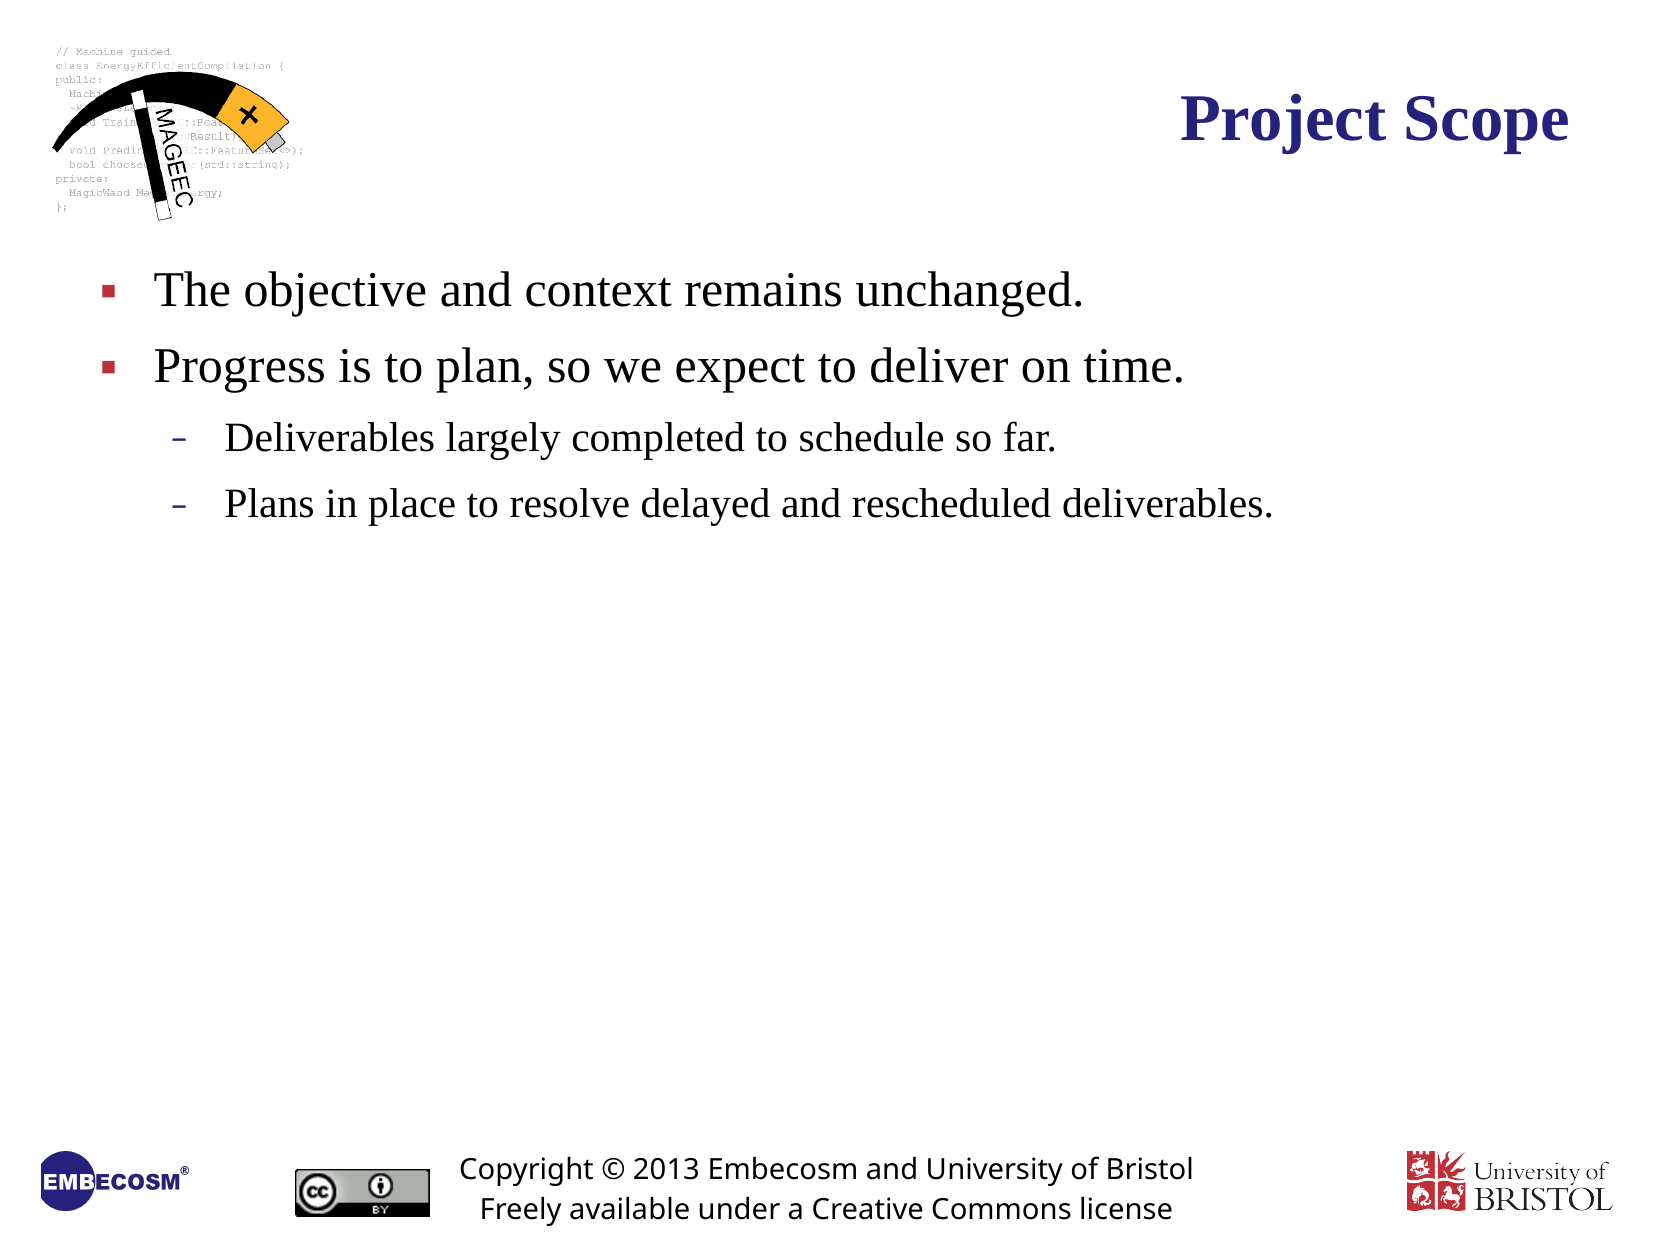

# Project Scope
The objective and context remains unchanged.
Progress is to plan, so we expect to deliver on time.
Deliverables largely completed to schedule so far.
Plans in place to resolve delayed and rescheduled deliverables.